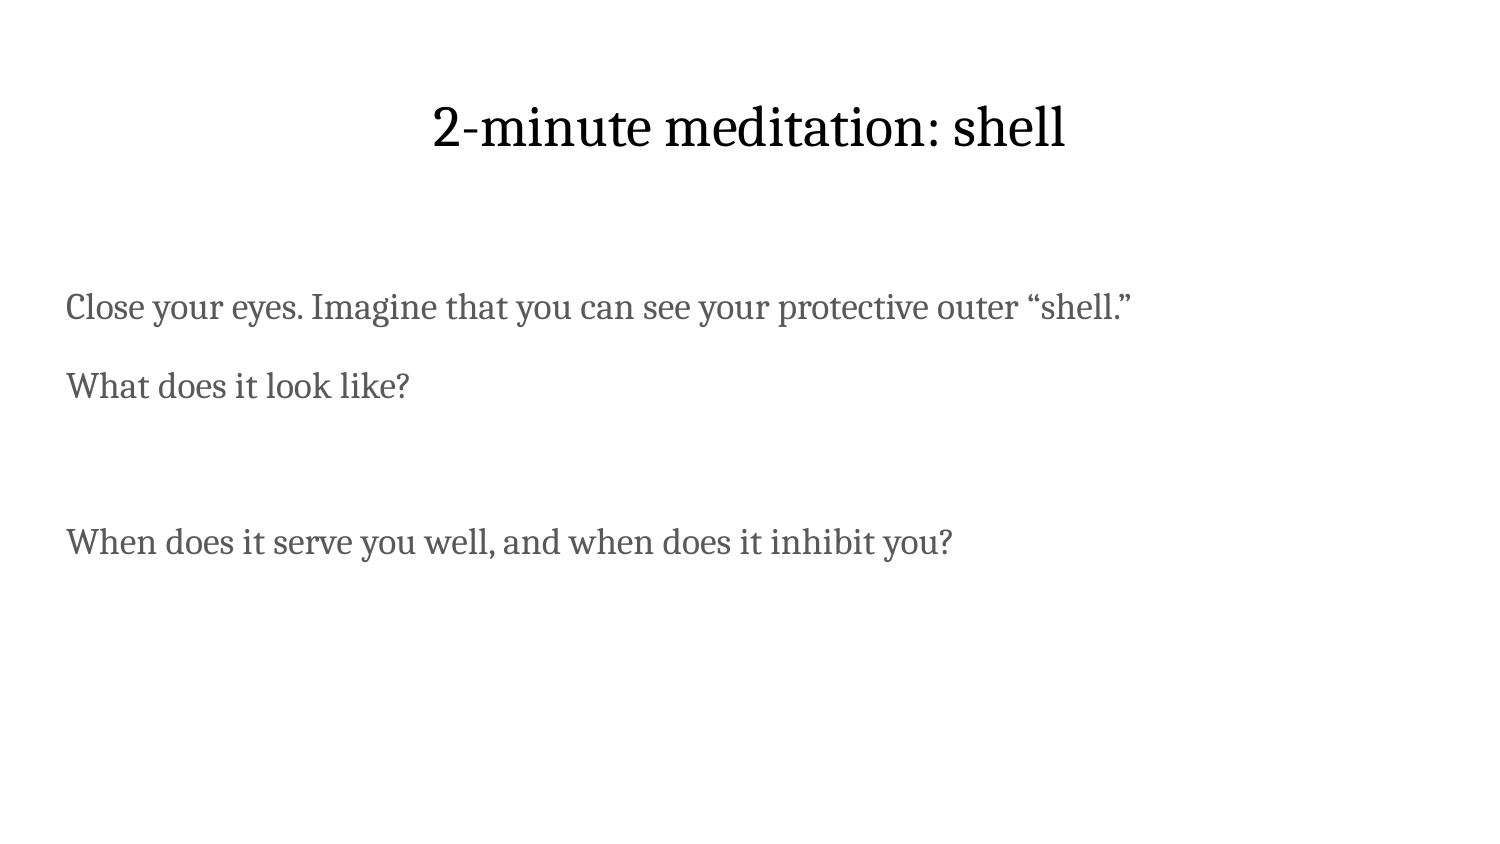

# 2-minute meditation: shell
Close your eyes. Imagine that you can see your protective outer “shell.”
What does it look like?
When does it serve you well, and when does it inhibit you?